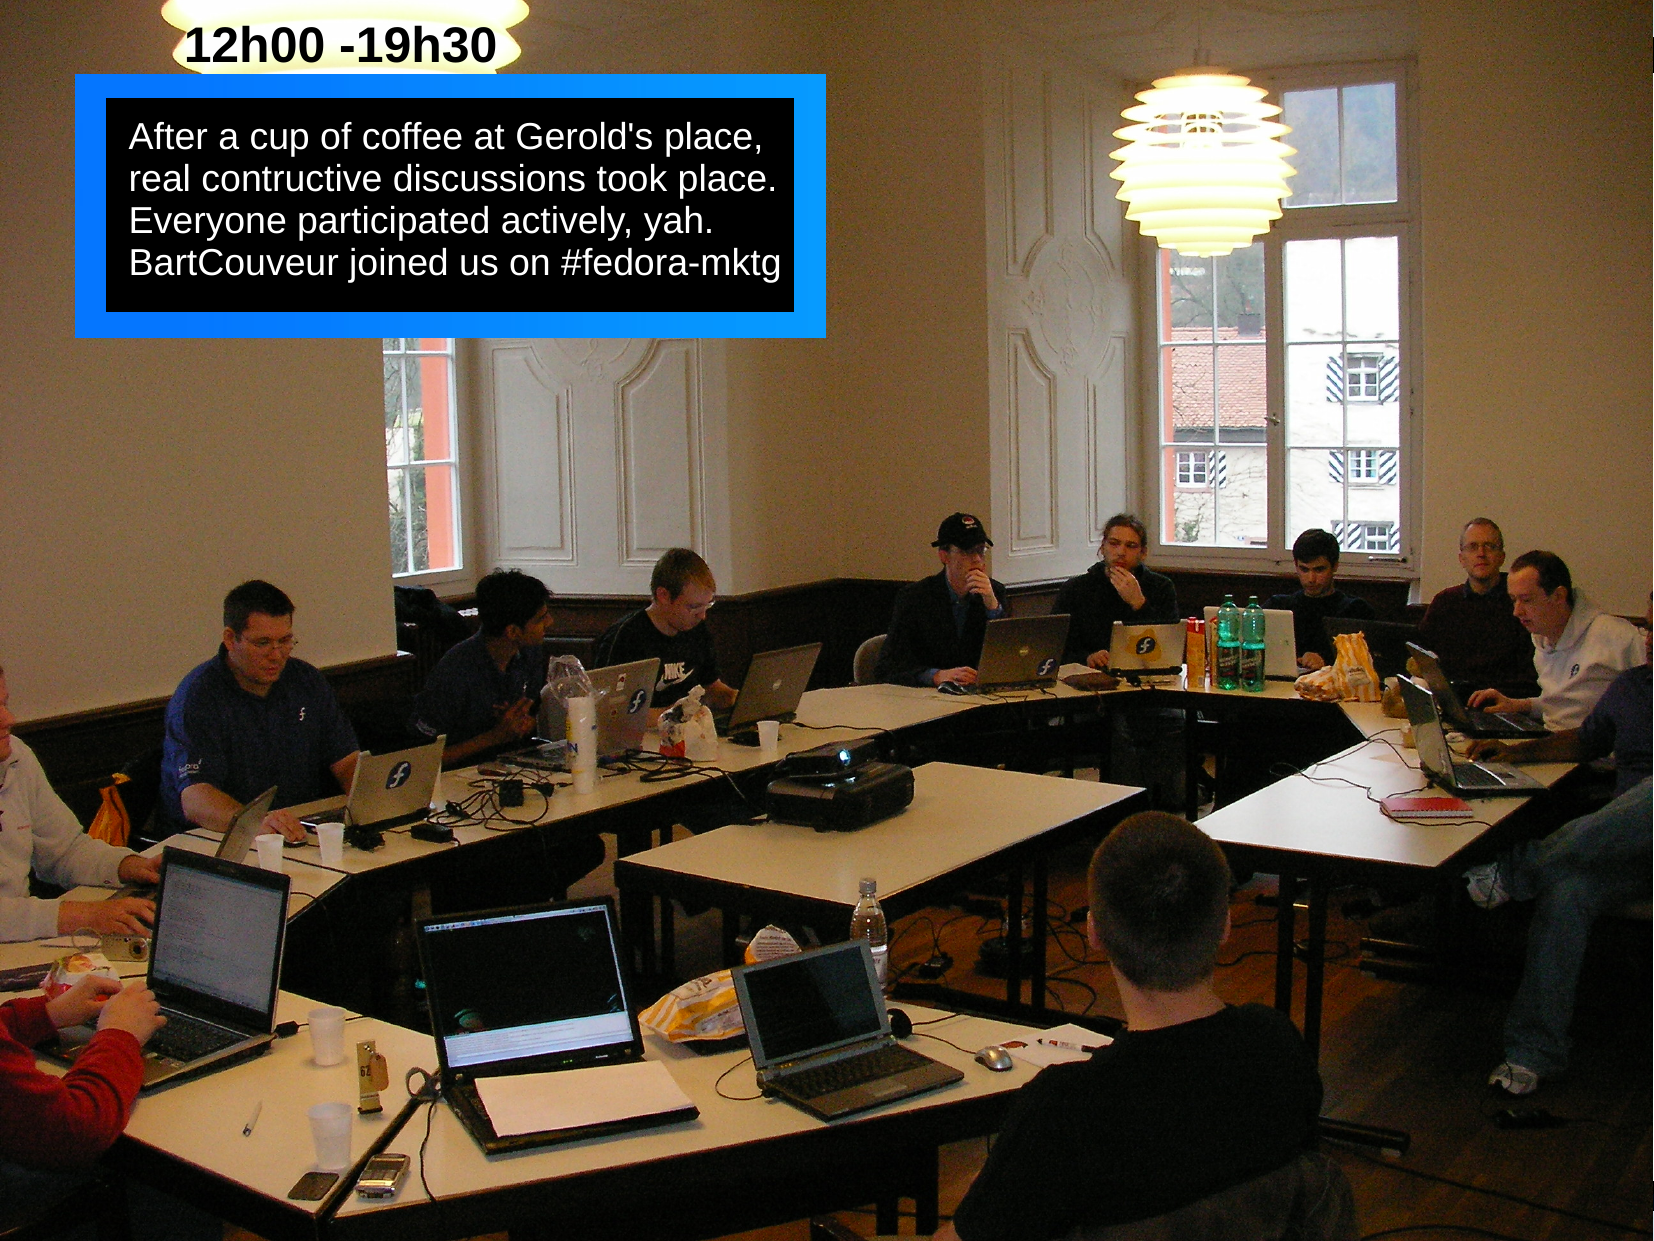

12h00 -19h30
After a cup of coffee at Gerold's place,
real contructive discussions took place.
Everyone participated actively, yah.
BartCouveur joined us on #fedora-mktg